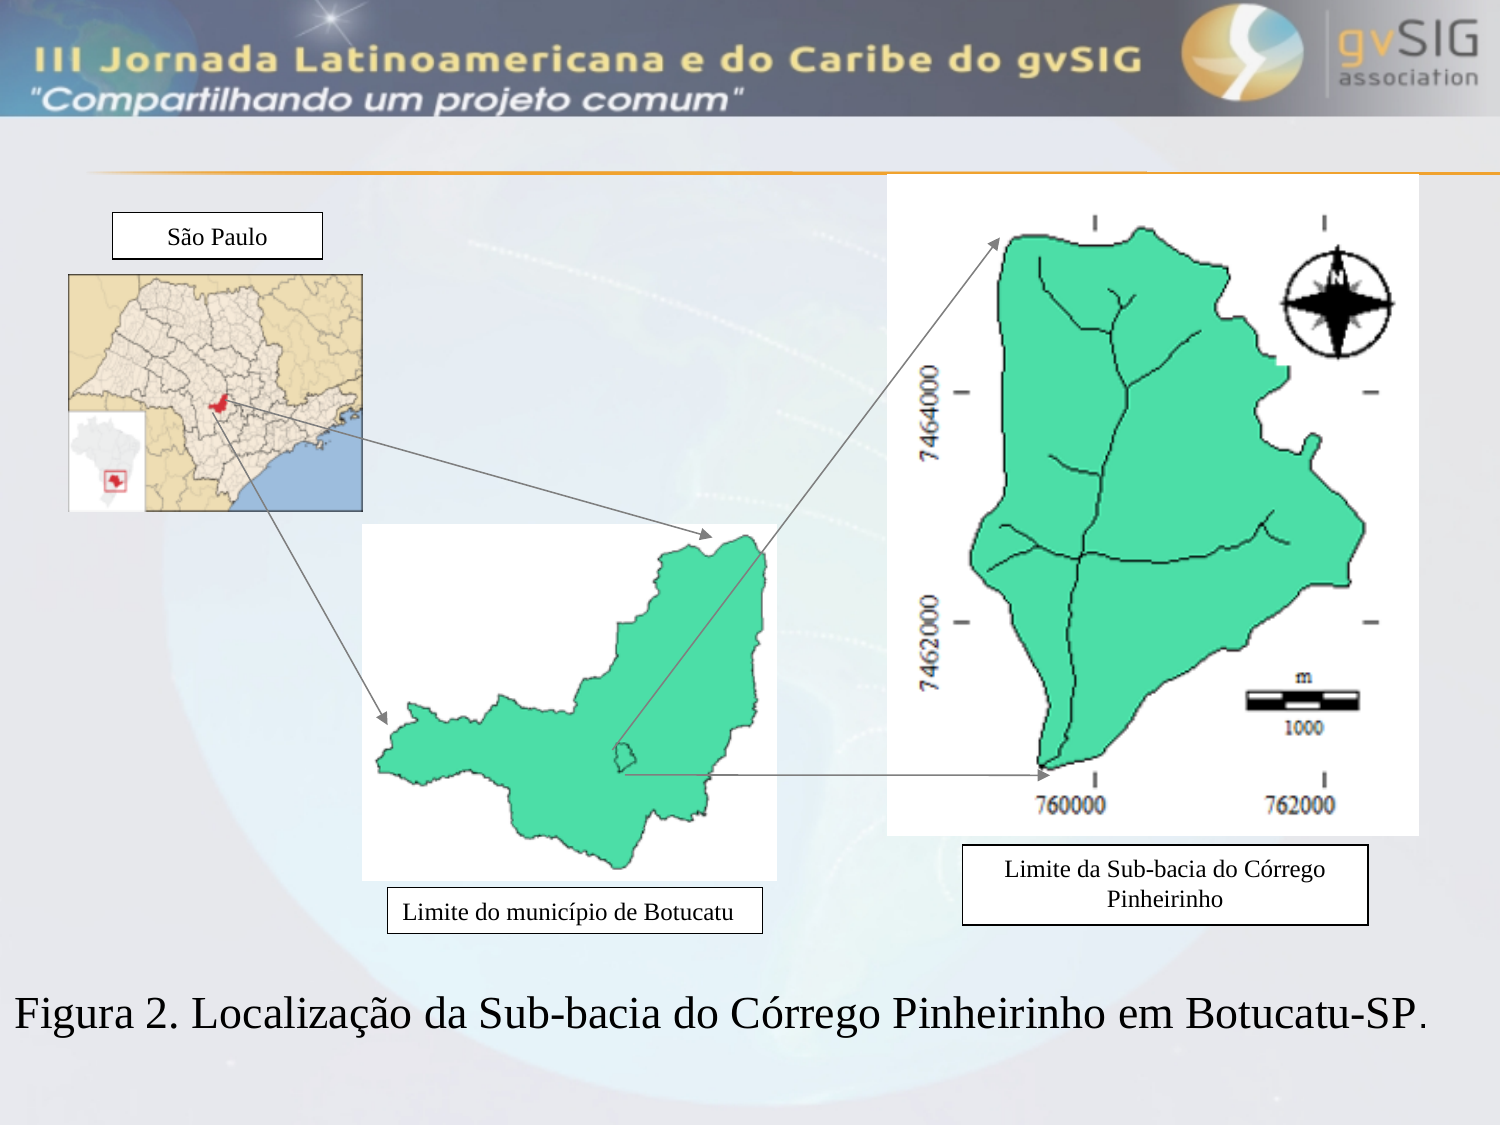

São Paulo
Limite da Sub-bacia do Córrego Pinheirinho
Limite do município de Botucatu
Figura 2. Localização da Sub-bacia do Córrego Pinheirinho em Botucatu-SP.